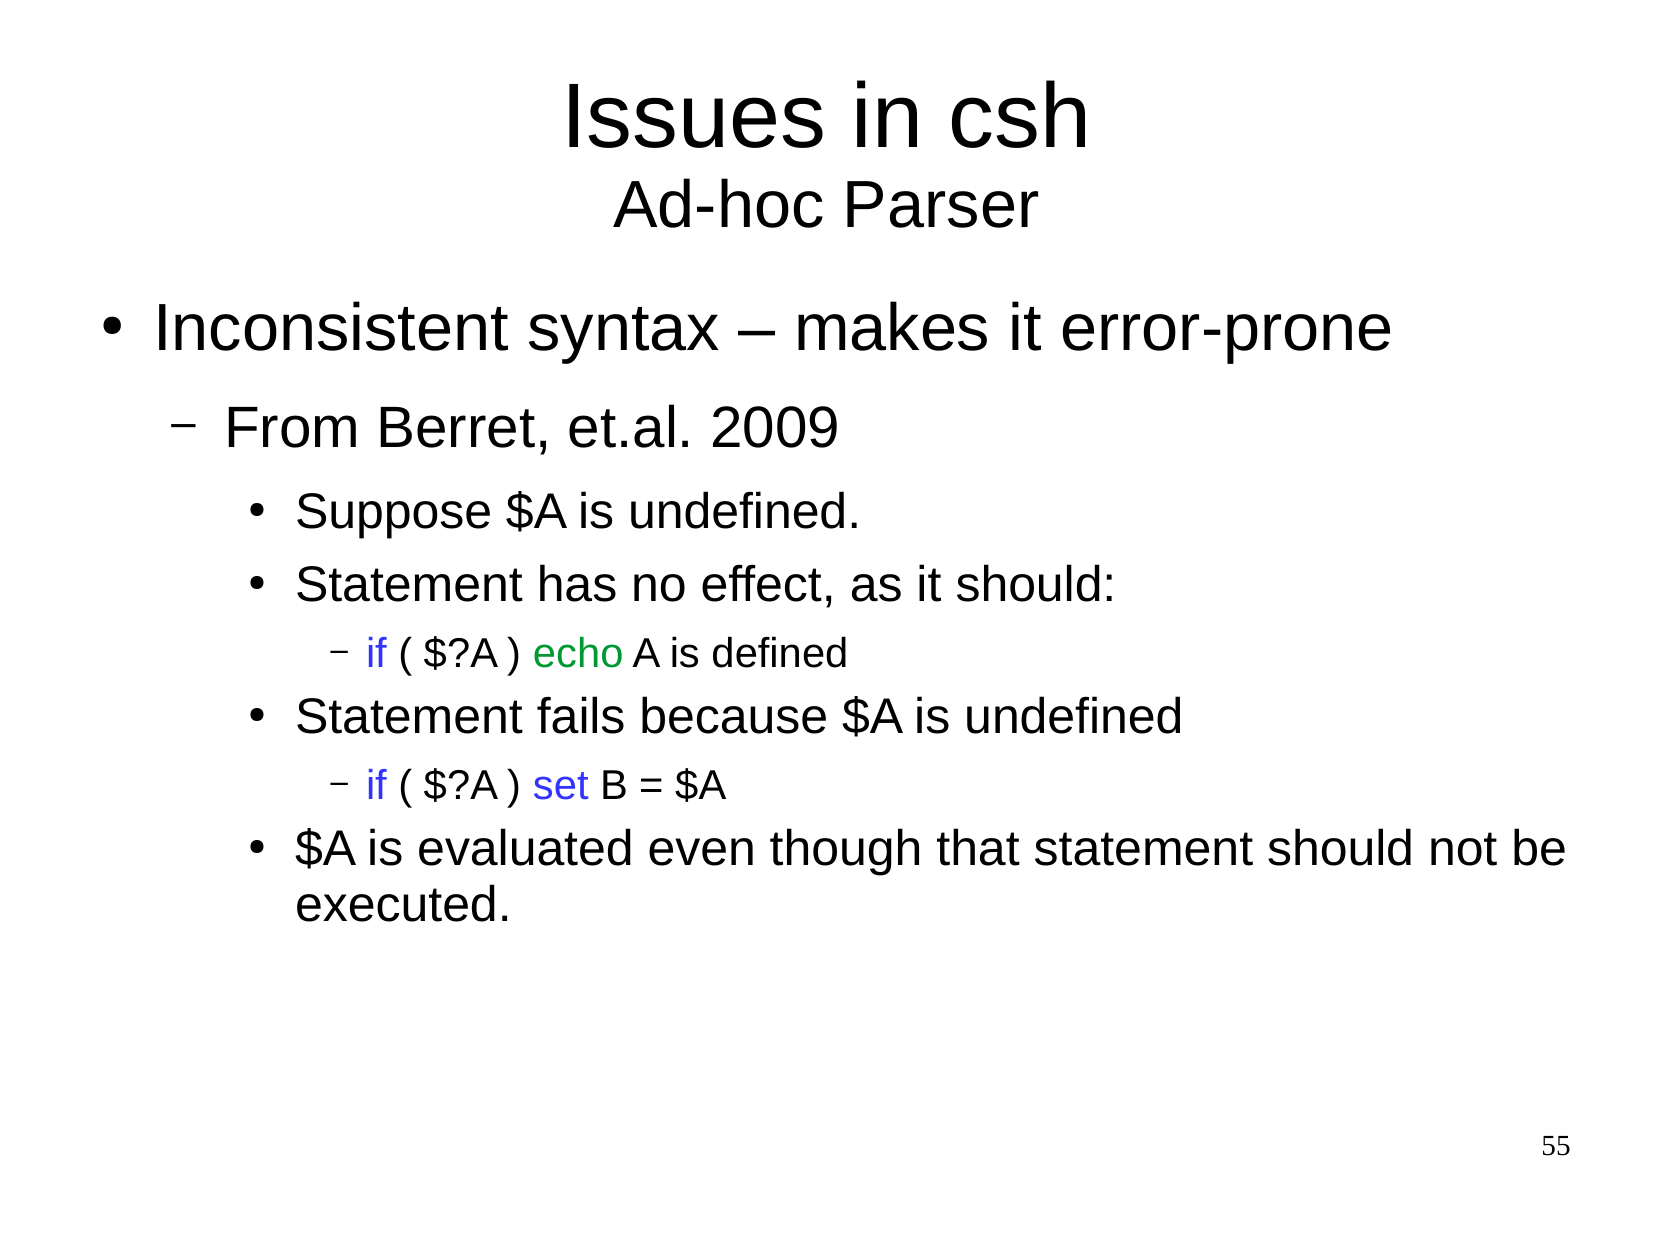

# Issues in csh Ad-hoc Parser
Inconsistent syntax – makes it error-prone
From Berret, et.al. 2009
Suppose $A is undefined.
Statement has no effect, as it should:
if ( $?A ) echo A is defined
Statement fails because $A is undefined
if ( $?A ) set B = $A
$A is evaluated even though that statement should not be executed.
55